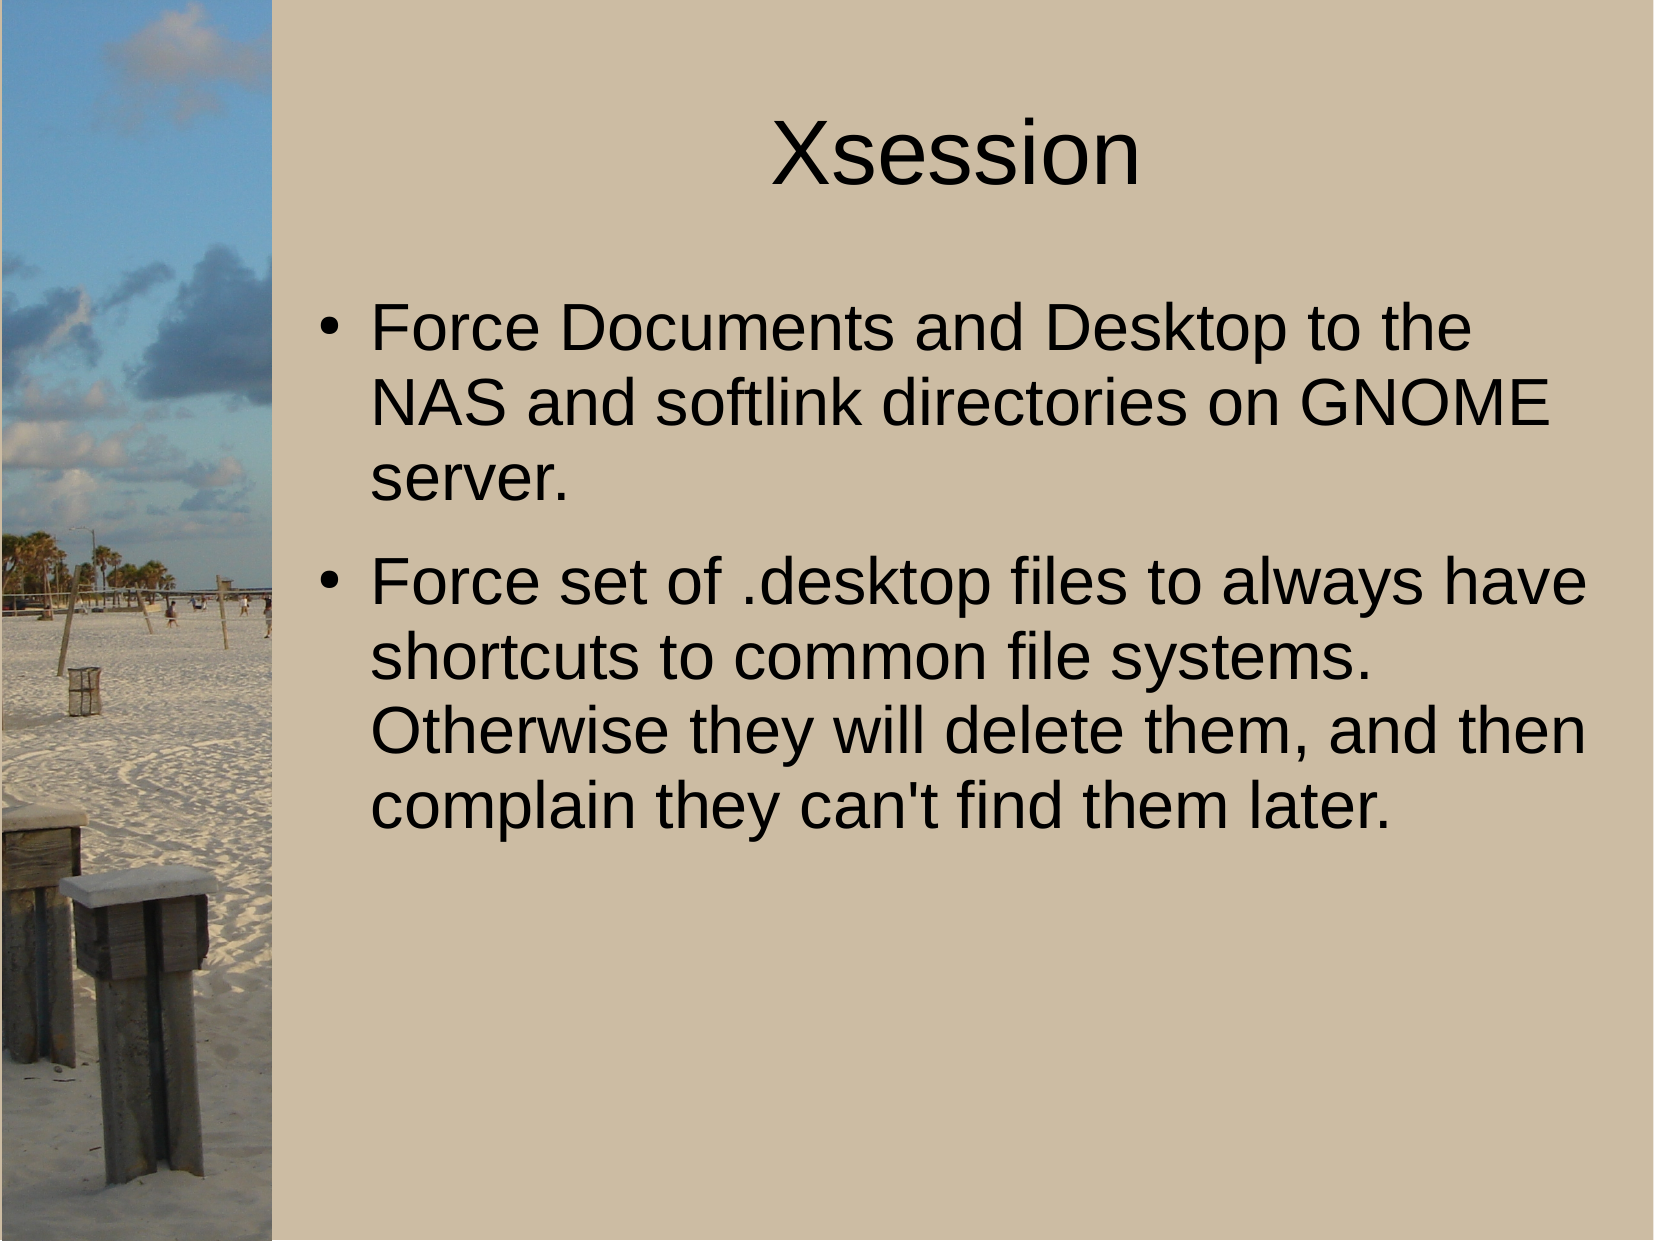

# Xsession
Force Documents and Desktop to the NAS and softlink directories on GNOME server.
Force set of .desktop files to always have shortcuts to common file systems. Otherwise they will delete them, and then complain they can't find them later.